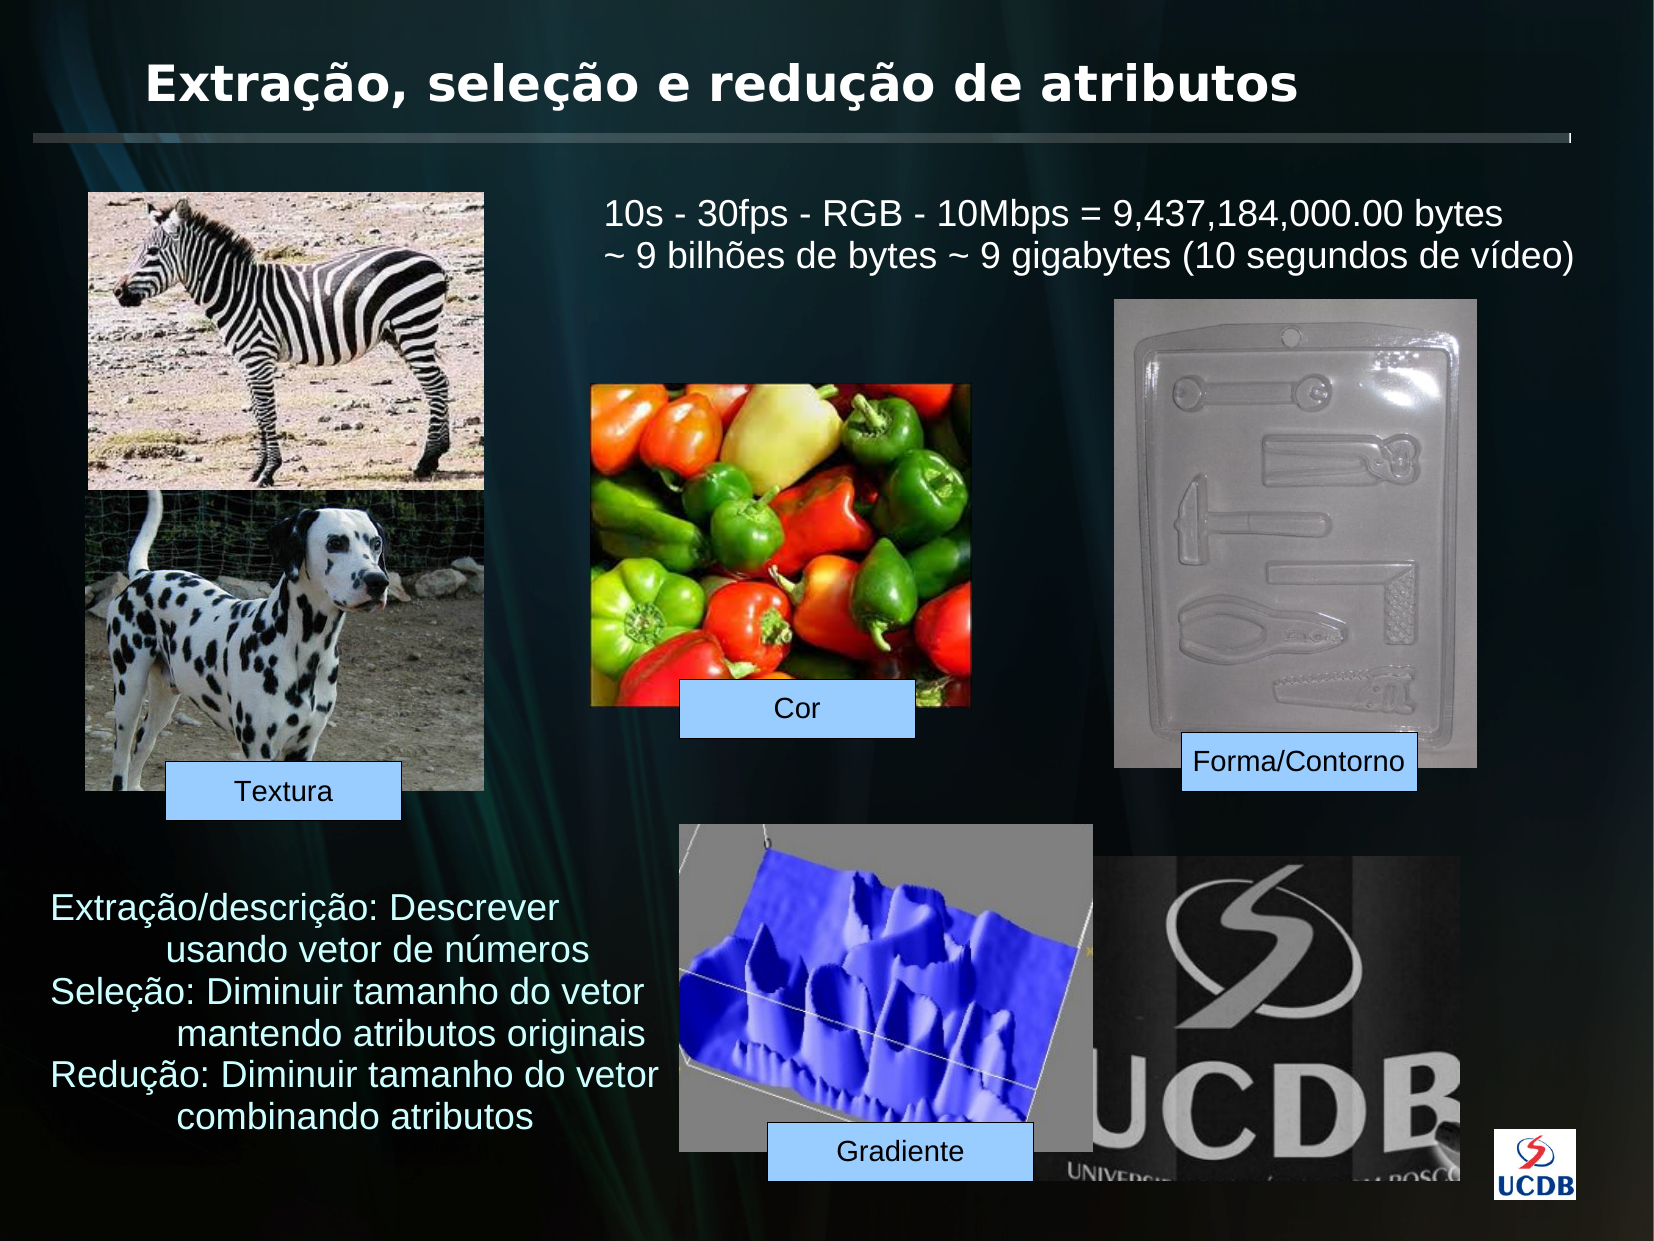

Extração, seleção e redução de atributos
10s - 30fps - RGB - 10Mbps = 9,437,184,000.00 bytes
~ 9 bilhões de bytes ~ 9 gigabytes (10 segundos de vídeo)
Cor
Forma/Contorno
Textura
Extração/descrição: Descrever
 usando vetor de números
Seleção: Diminuir tamanho do vetor
 mantendo atributos originais
Redução: Diminuir tamanho do vetor
 combinando atributos
Gradiente